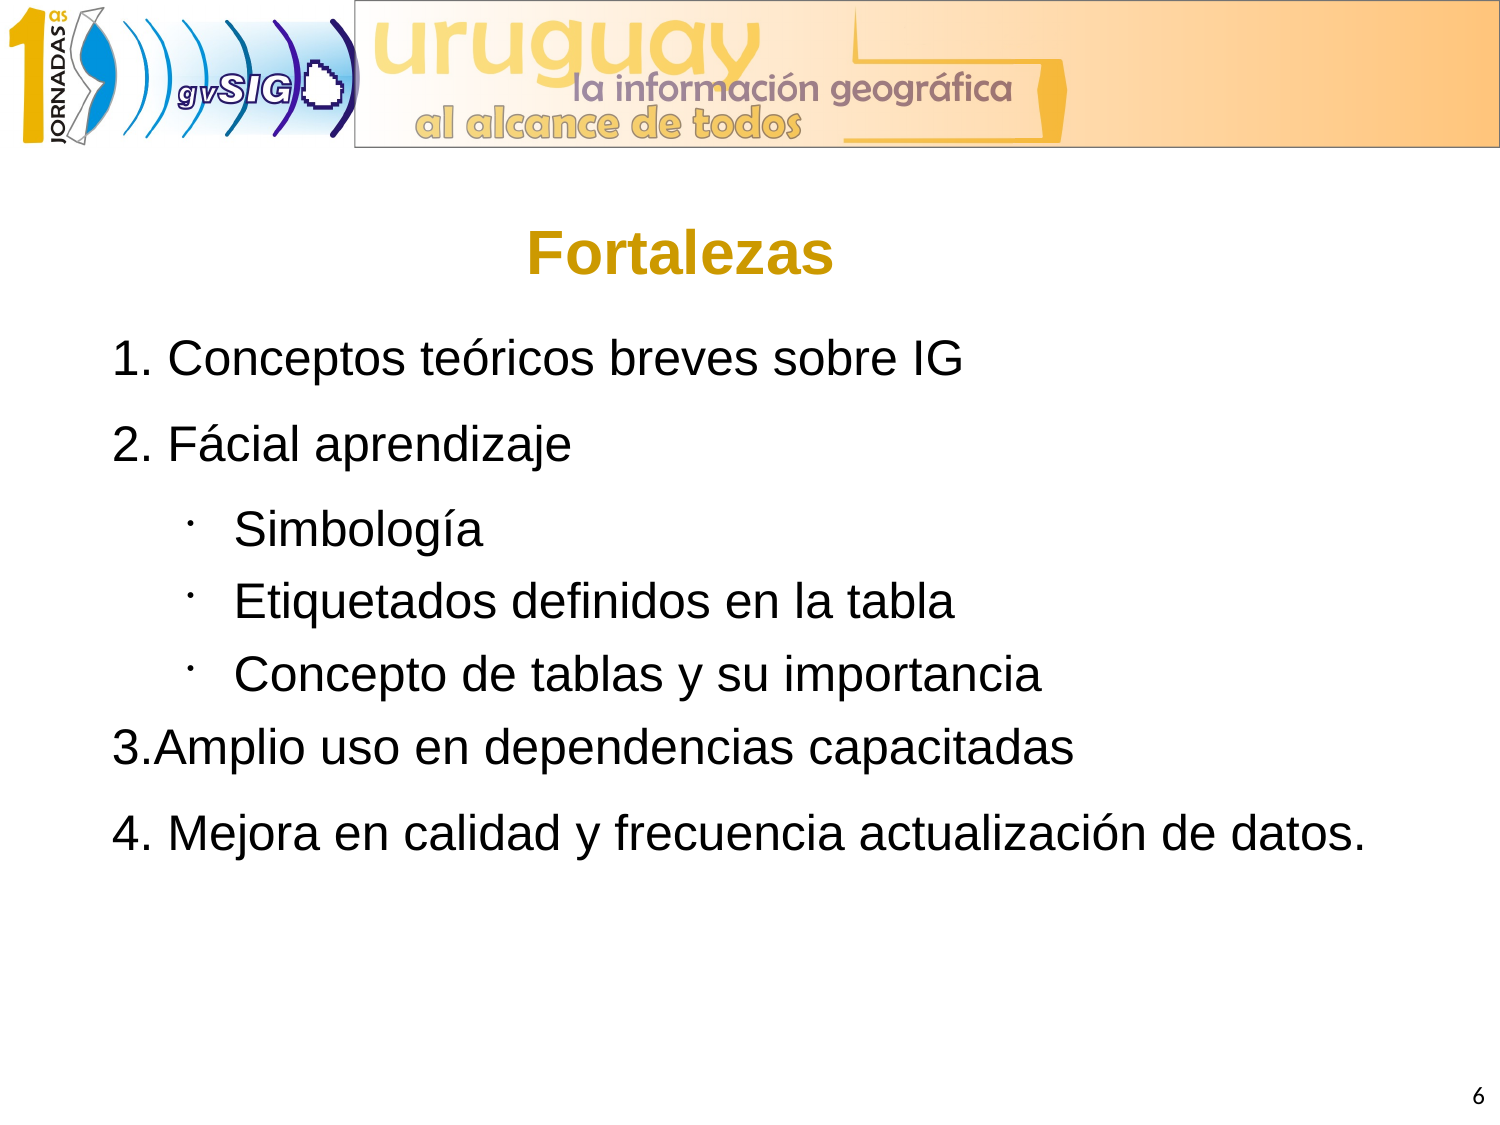

Fortalezas
# Conceptos teóricos breves sobre IG
 Fácial aprendizaje
Simbología
Etiquetados definidos en la tabla
Concepto de tablas y su importancia
Amplio uso en dependencias capacitadas
 Mejora en calidad y frecuencia actualización de datos.